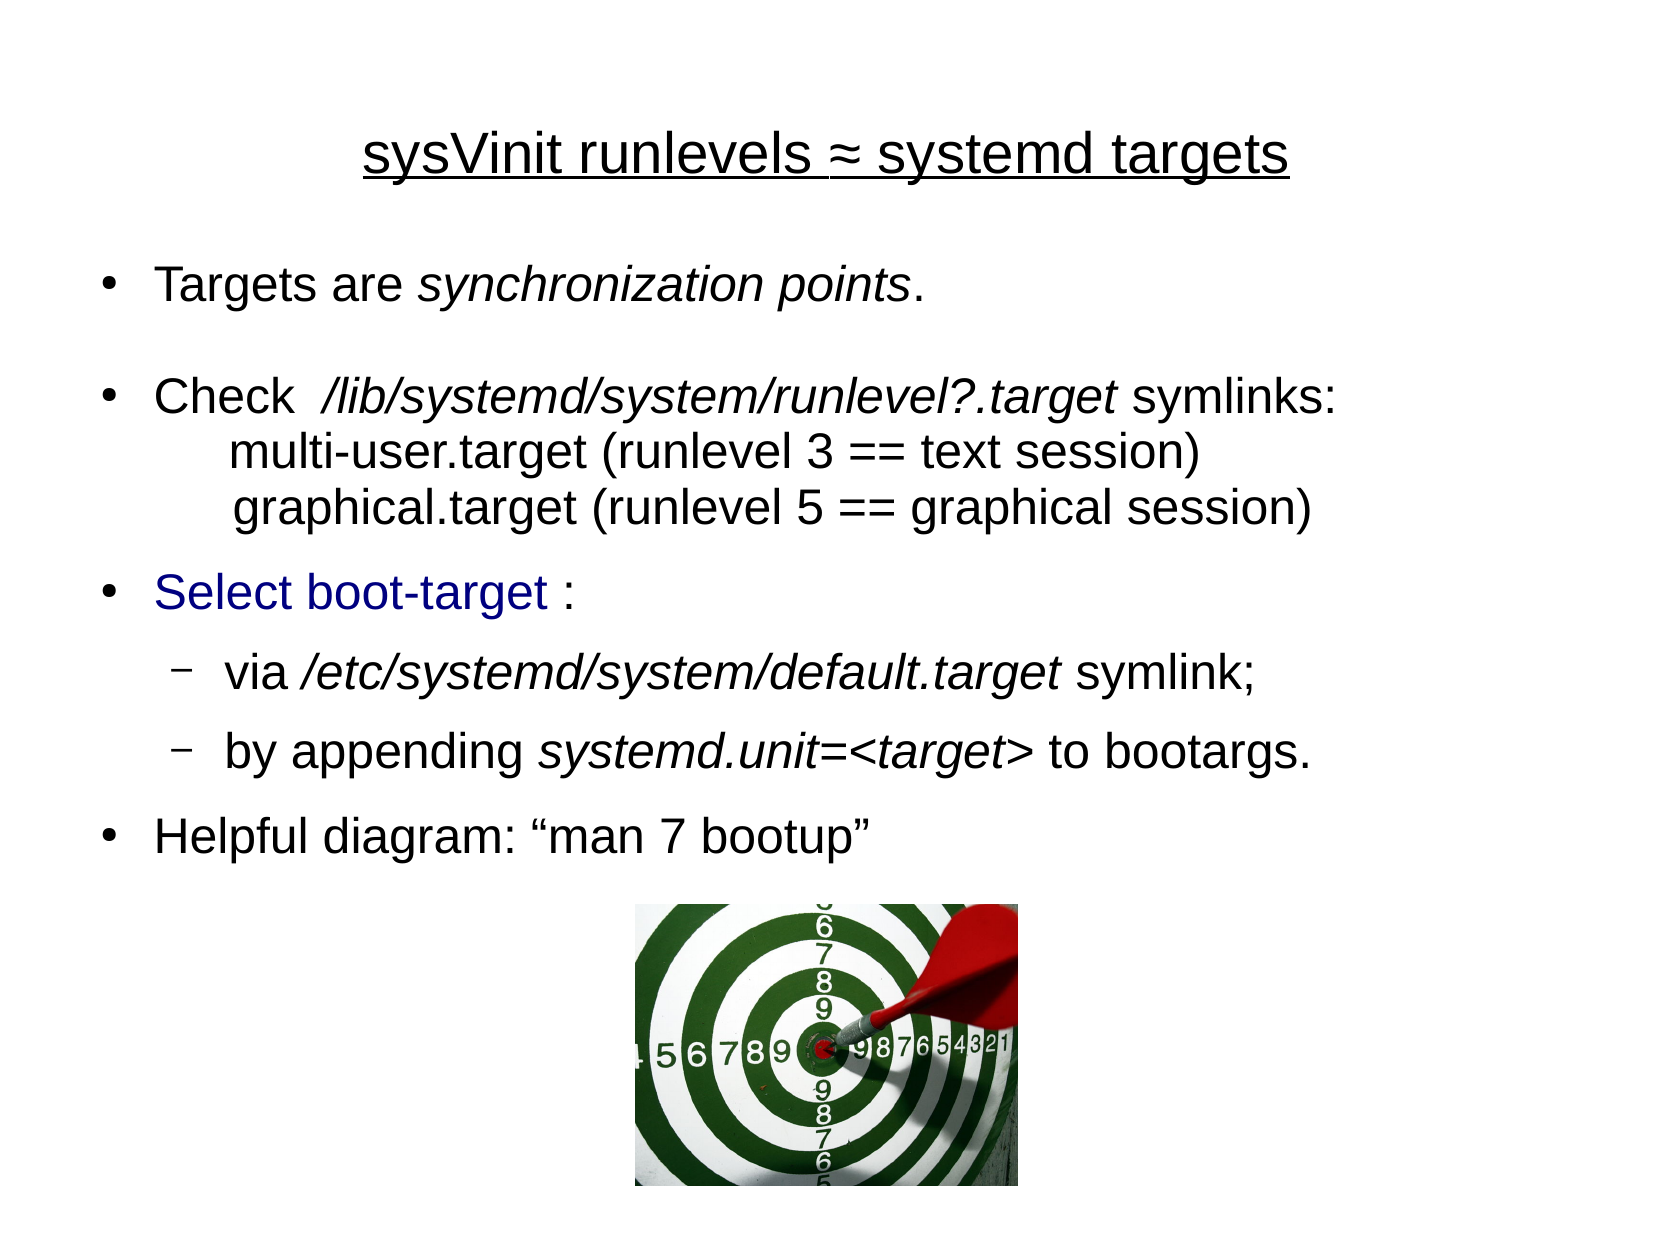

# sysVinit runlevels ≈ systemd targets
Targets are synchronization points.
Check /lib/systemd/system/runlevel?.target symlinks:
 	multi-user.target (runlevel 3 == text session)
graphical.target (runlevel 5 == graphical session)
Select boot-target :
via /etc/systemd/system/default.target symlink;
by appending systemd.unit=<target> to bootargs.
Helpful diagram: “man 7 bootup”